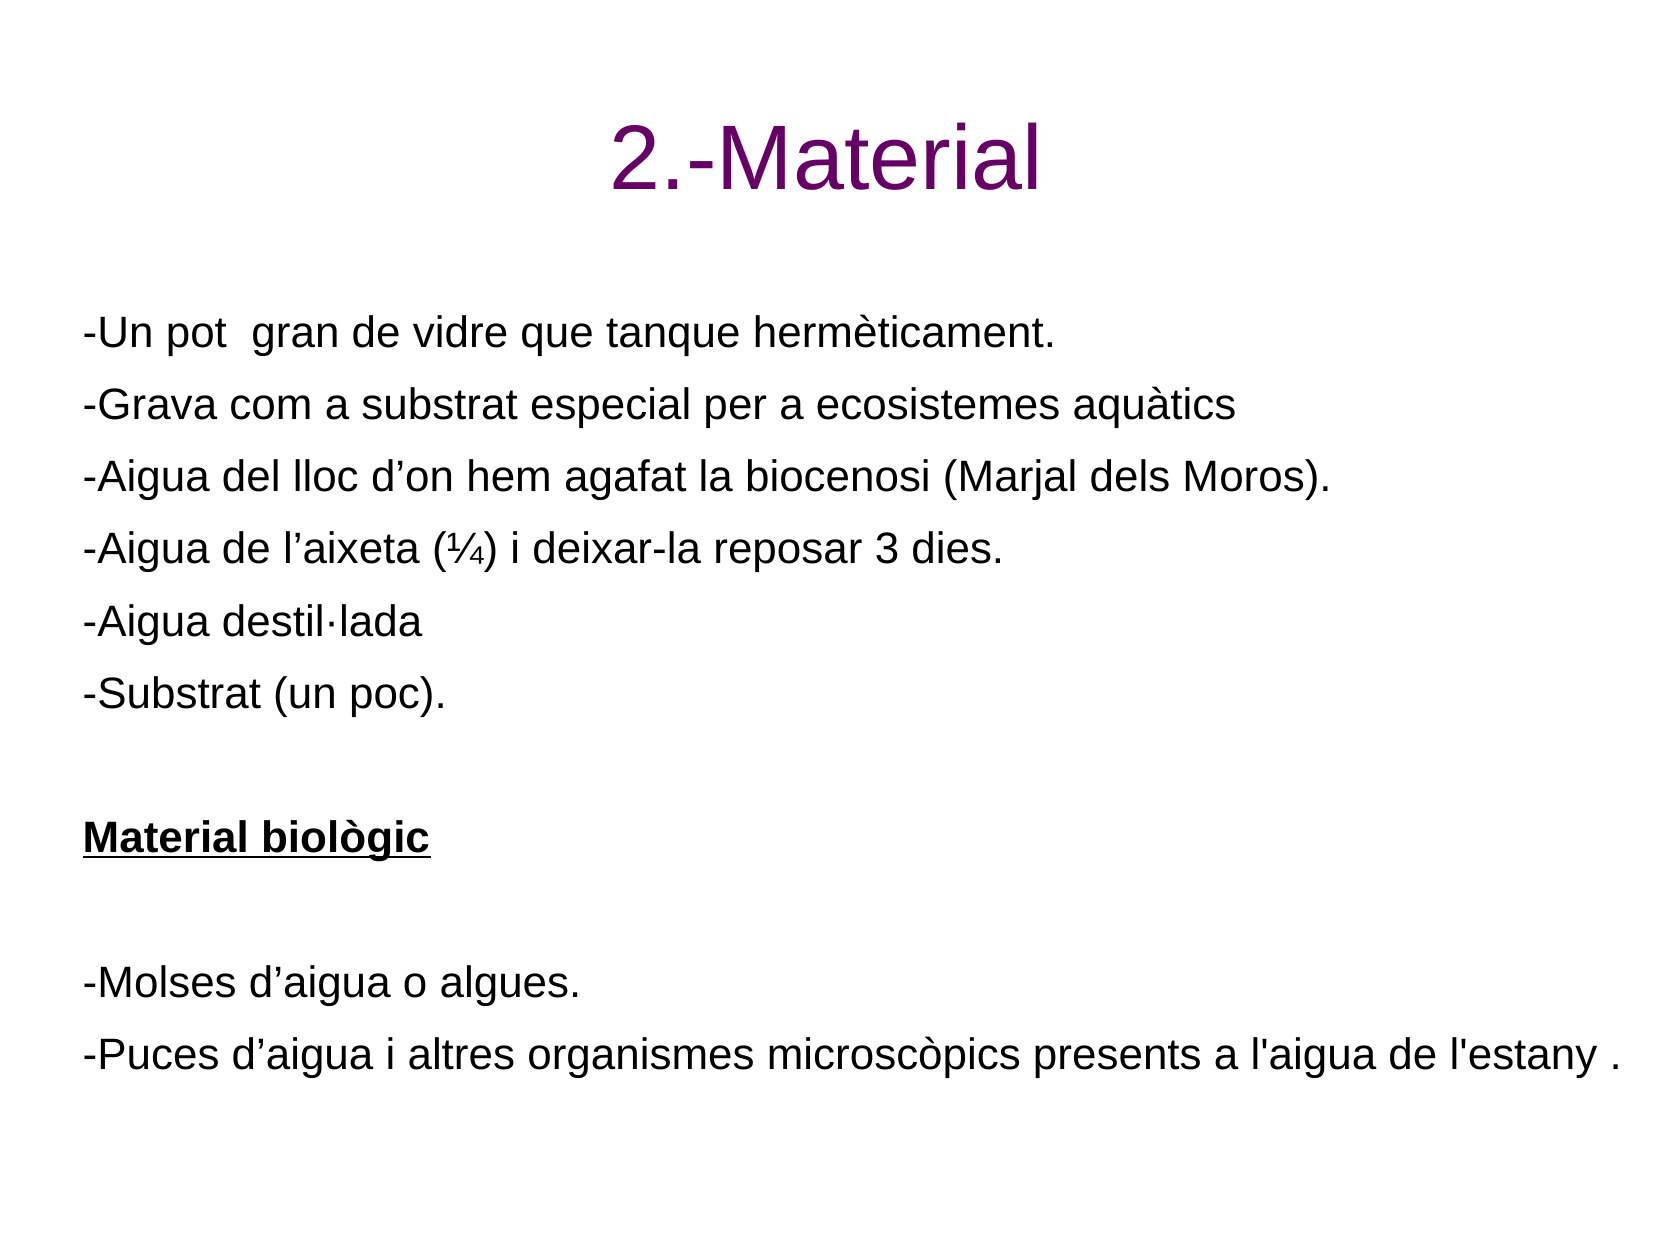

# 2.-Material
-Un pot gran de vidre que tanque hermèticament.
-Grava com a substrat especial per a ecosistemes aquàtics
-Aigua del lloc d’on hem agafat la biocenosi (Marjal dels Moros).
-Aigua de l’aixeta (¼) i deixar-la reposar 3 dies.
-Aigua destil·lada
-Substrat (un poc).
Material biològic
-Molses d’aigua o algues.
-Puces d’aigua i altres organismes microscòpics presents a l'aigua de l'estany .